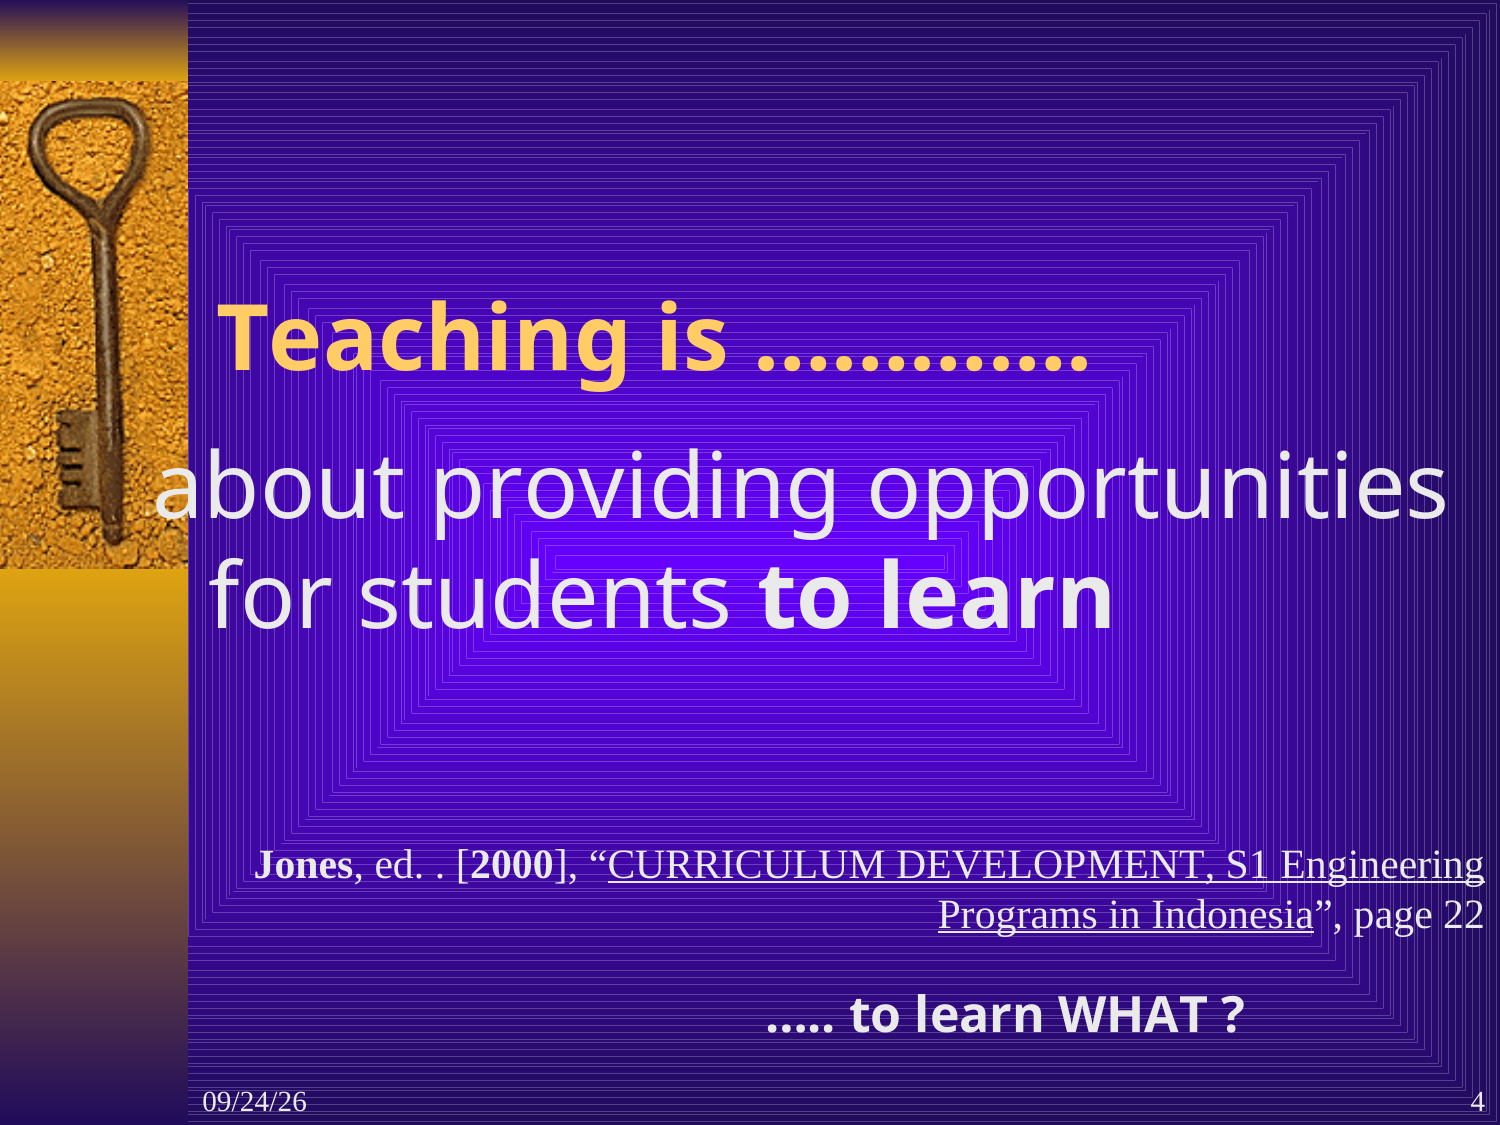

# Teaching is ………….
about providing opportunities for students to learn
Jones, ed. . [2000], “CURRICULUM DEVELOPMENT, S1 Engineering Programs in Indonesia”, page 22
….. to learn WHAT ?
4